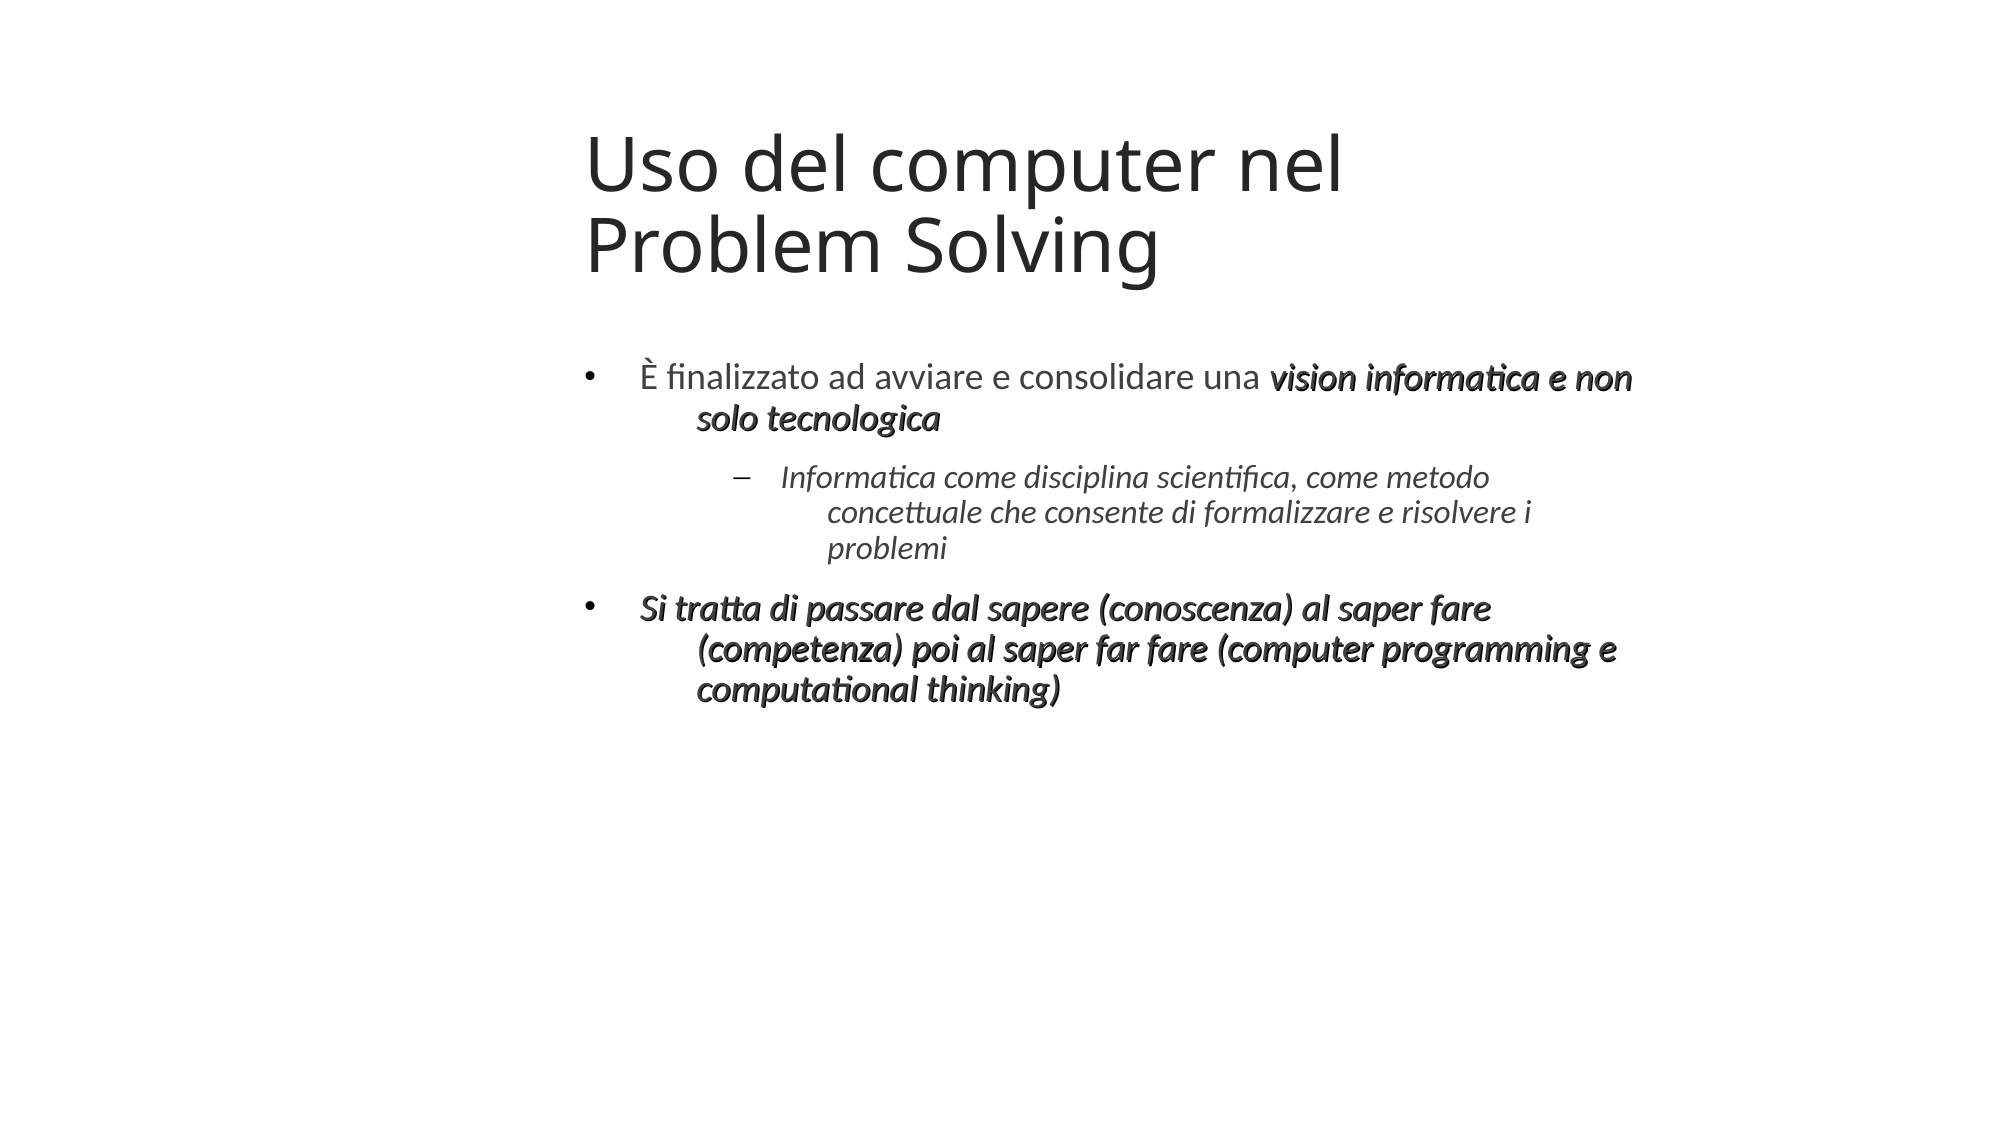

# Uso del computer nel Problem Solving
È finalizzato ad avviare e consolidare una vision informatica e non solo tecnologica
Informatica come disciplina scientifica, come metodo concettuale che consente di formalizzare e risolvere i problemi
Si tratta di passare dal sapere (conoscenza) al saper fare (competenza) poi al saper far fare (computer programming e computational thinking)